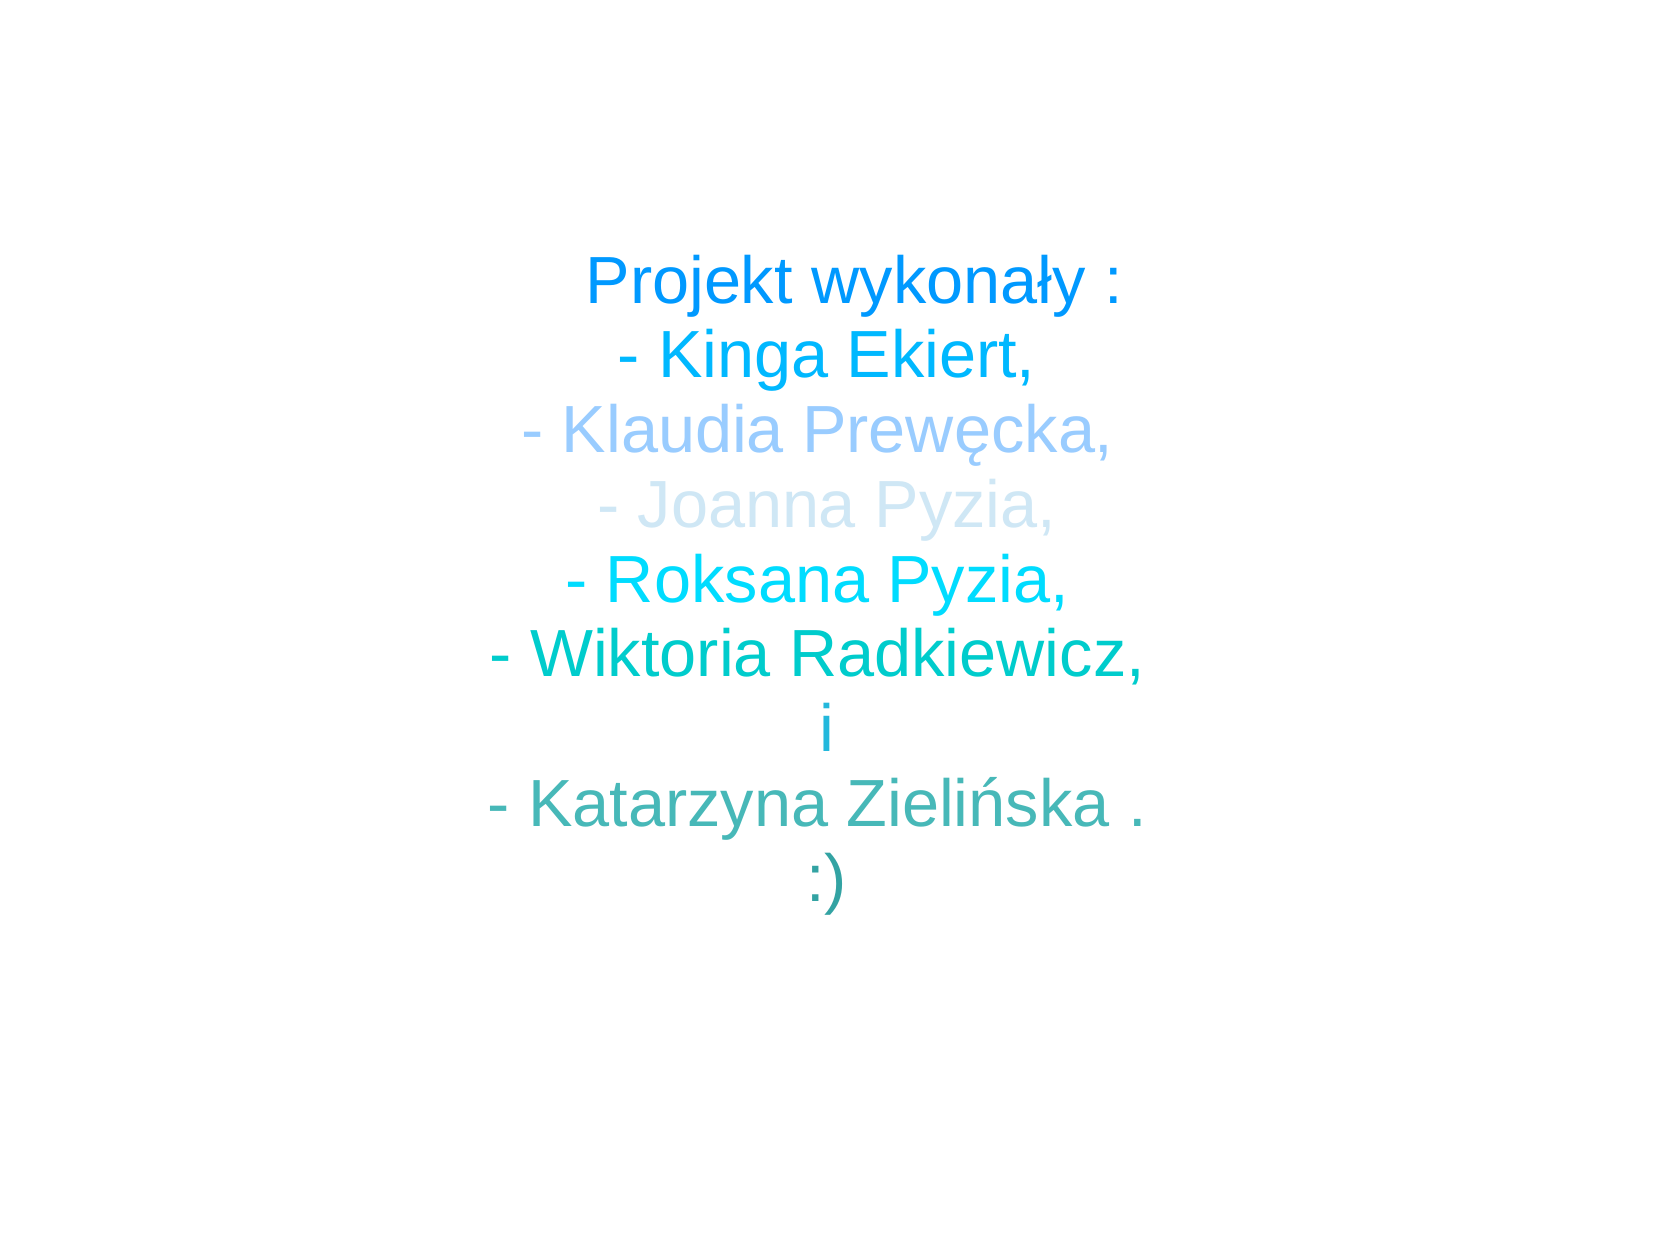

# Projekt wykonały : - Kinga Ekiert, - Klaudia Prewęcka, - Joanna Pyzia, - Roksana Pyzia, - Wiktoria Radkiewicz, i - Katarzyna Zielińska . :)